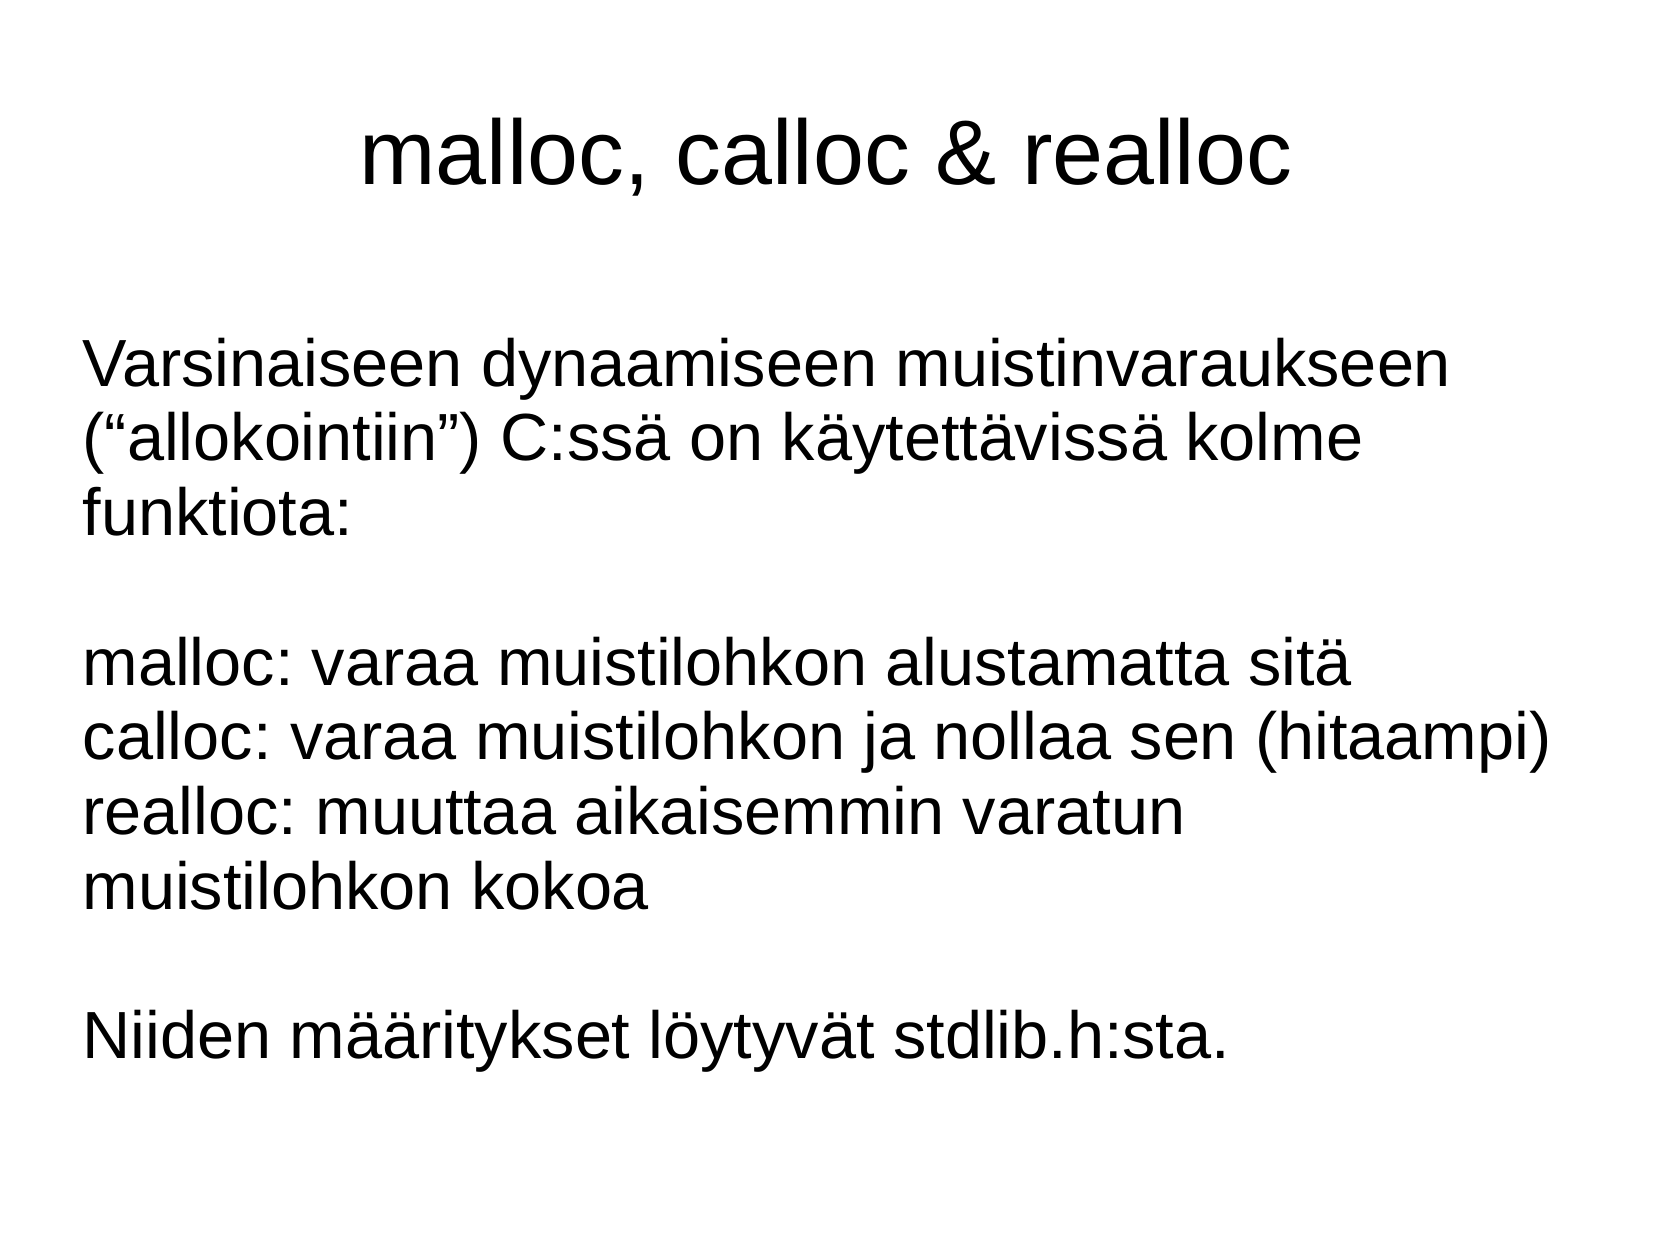

# malloc, calloc & realloc
Varsinaiseen dynaamiseen muistinvaraukseen (“allokointiin”) C:ssä on käytettävissä kolme funktiota:
malloc: varaa muistilohkon alustamatta sitä
calloc: varaa muistilohkon ja nollaa sen (hitaampi)
realloc: muuttaa aikaisemmin varatun muistilohkon kokoa
Niiden määritykset löytyvät stdlib.h:sta.